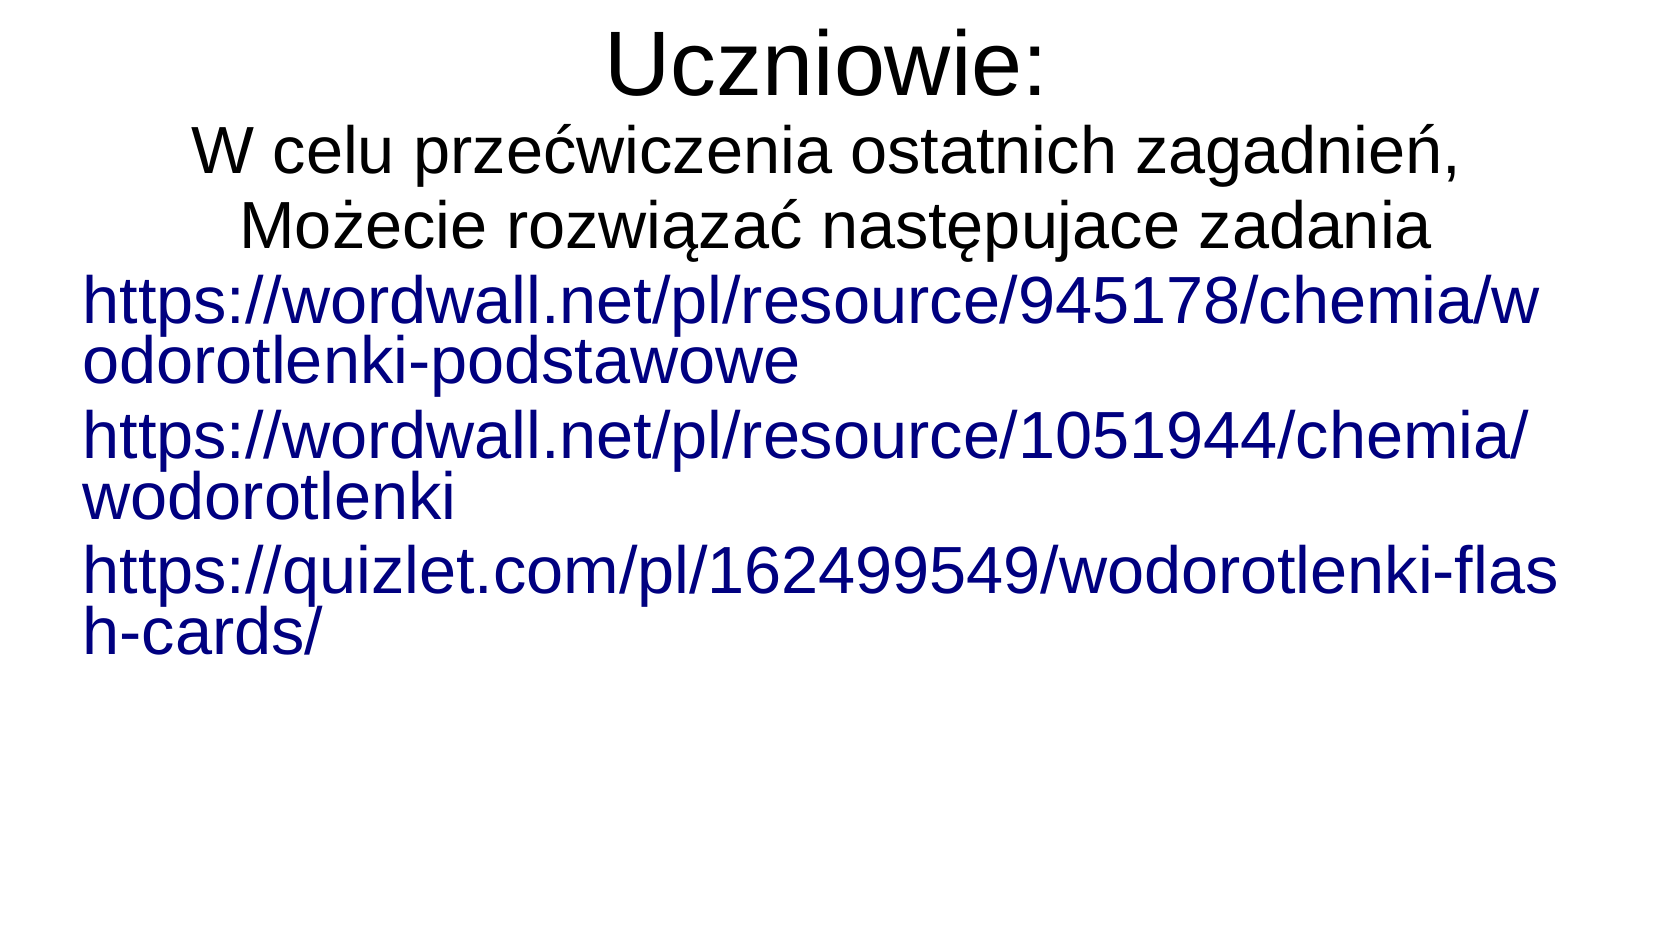

# Uczniowie:
W celu przećwiczenia ostatnich zagadnień,
 Możecie rozwiązać następujace zadania
https://wordwall.net/pl/resource/945178/chemia/wodorotlenki-podstawowe
https://wordwall.net/pl/resource/1051944/chemia/wodorotlenki
https://quizlet.com/pl/162499549/wodorotlenki-flash-cards/